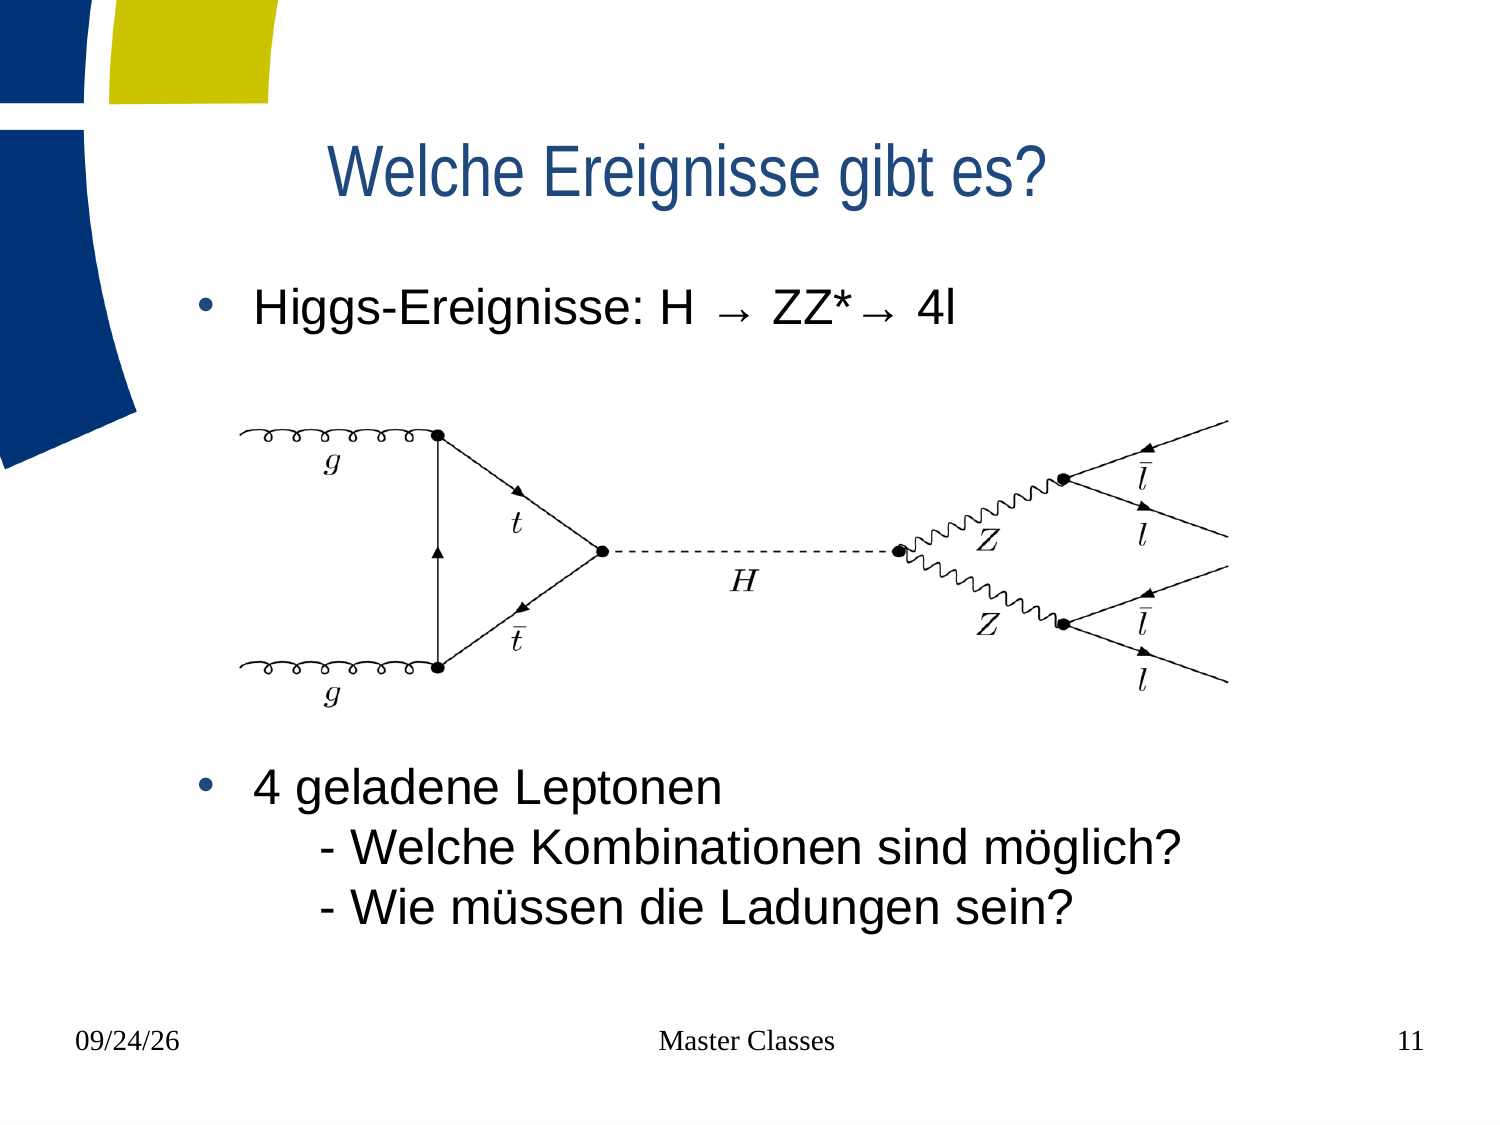

# Welche Ereignisse gibt es?
Higgs-Ereignisse: H → ZZ*→ 4l
4 geladene Leptonen
- Welche Kombinationen sind möglich?
- Wie müssen die Ladungen sein?
International Masterclasses 2013
11